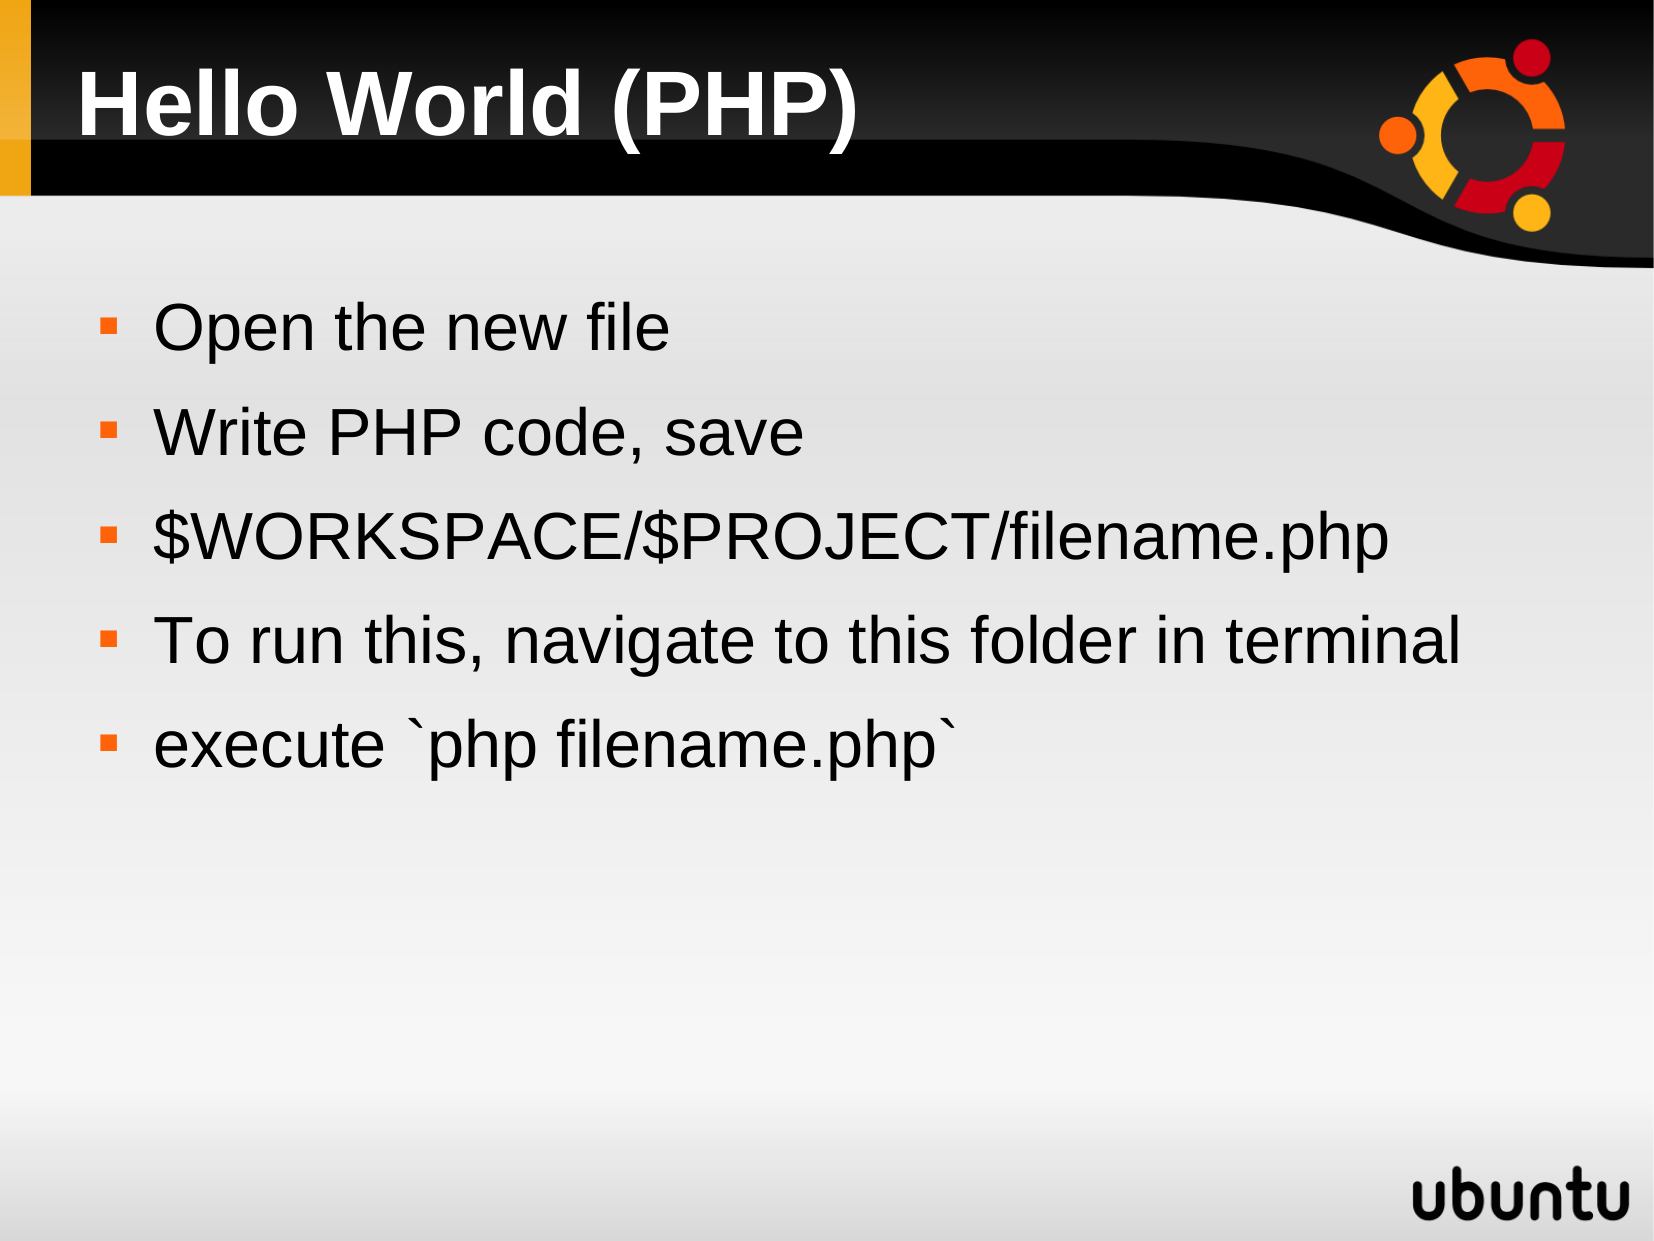

# Hello World (PHP)
Open the new file
Write PHP code, save
$WORKSPACE/$PROJECT/filename.php
To run this, navigate to this folder in terminal
execute `php filename.php`